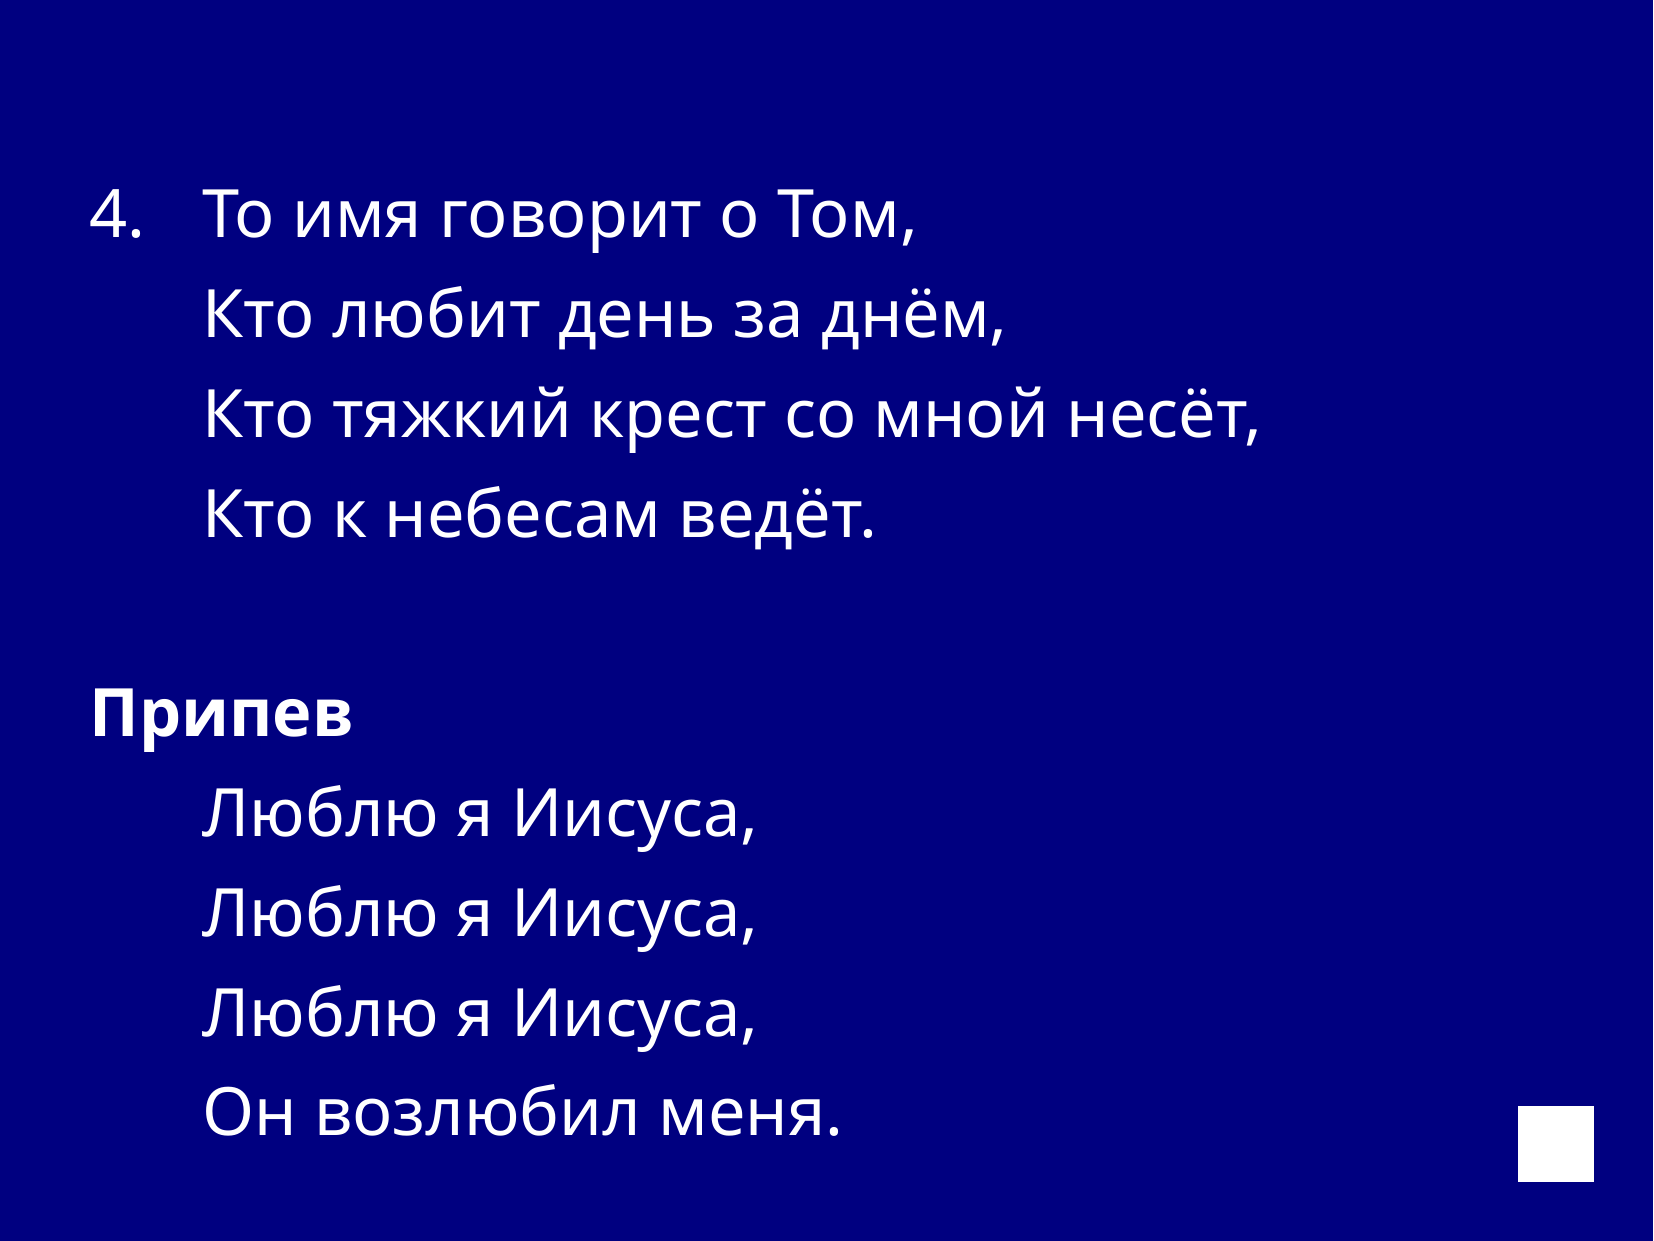

4.	То имя говорит о Том,
	Кто любит день за днём,
	Кто тяжкий крест со мной несёт,
	Кто к небесам ведёт.
Припев
	Люблю я Иисуса,
	Люблю я Иисуса,
	Люблю я Иисуса,
	Он возлюбил меня.